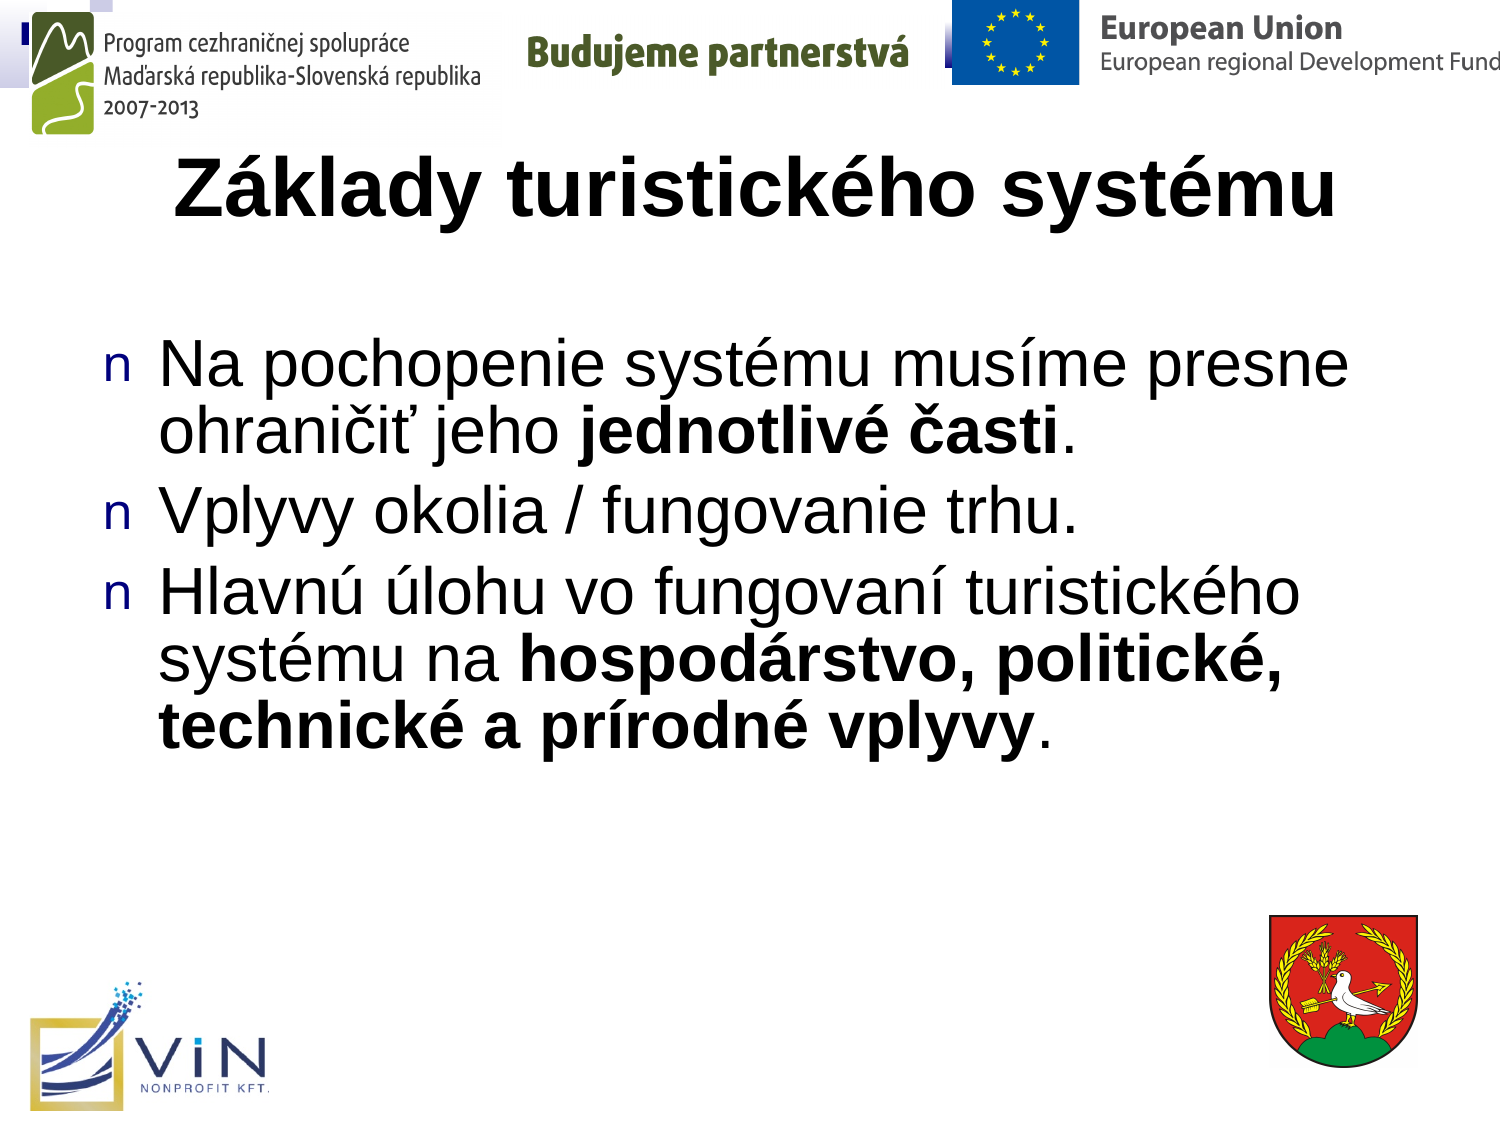

# Základy turistického systému
Na pochopenie systému musíme presne ohraničiť jeho jednotlivé časti.
Vplyvy okolia / fungovanie trhu.
Hlavnú úlohu vo fungovaní turistického systému na hospodárstvo, politické, technické a prírodné vplyvy.